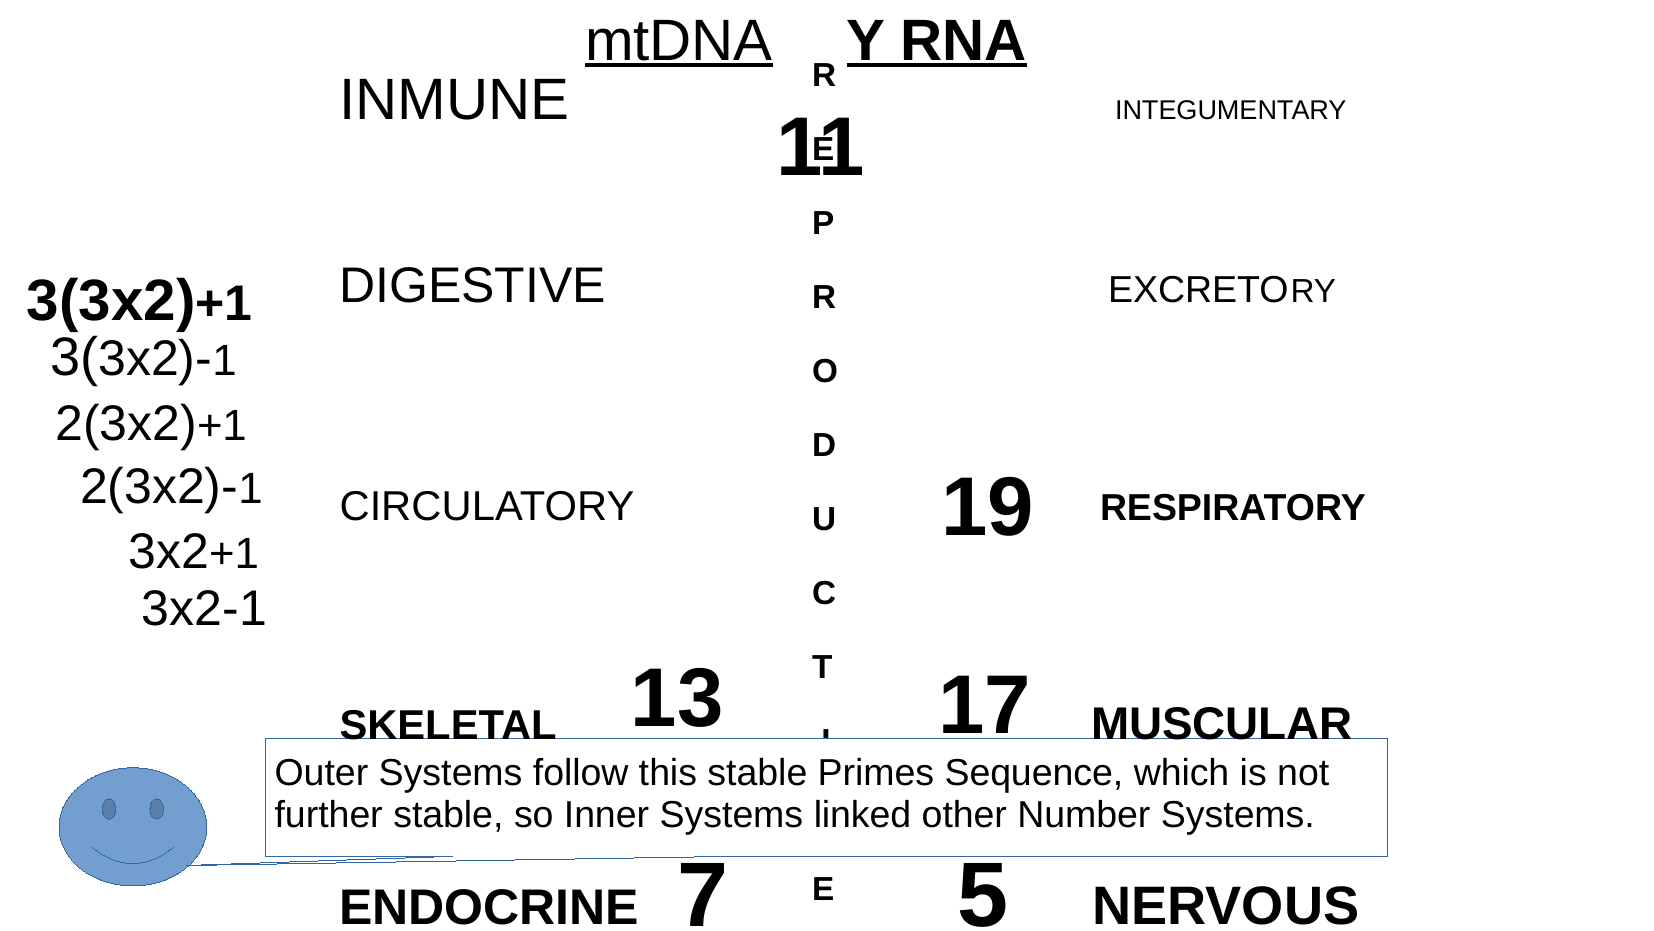

mtDNA Y RNA
R E P R O D U C T
 I V E
 2(3x2)-1
 3x2+1
 3x2-1
INMUNE INTEGUMENTARY
DIGESTIVE EXCRETORY
CIRCULATORY RESPIRATORY
SKELETAL MUSCULAR
ENDOCRINE NERVOUS
11
 3(3x2)+1
 3(3x2)-1
 2(3x2)+1
19
13
 17
Outer Systems follow this stable Primes Sequence, which is not
further stable, so Inner Systems linked other Number Systems.
7 5